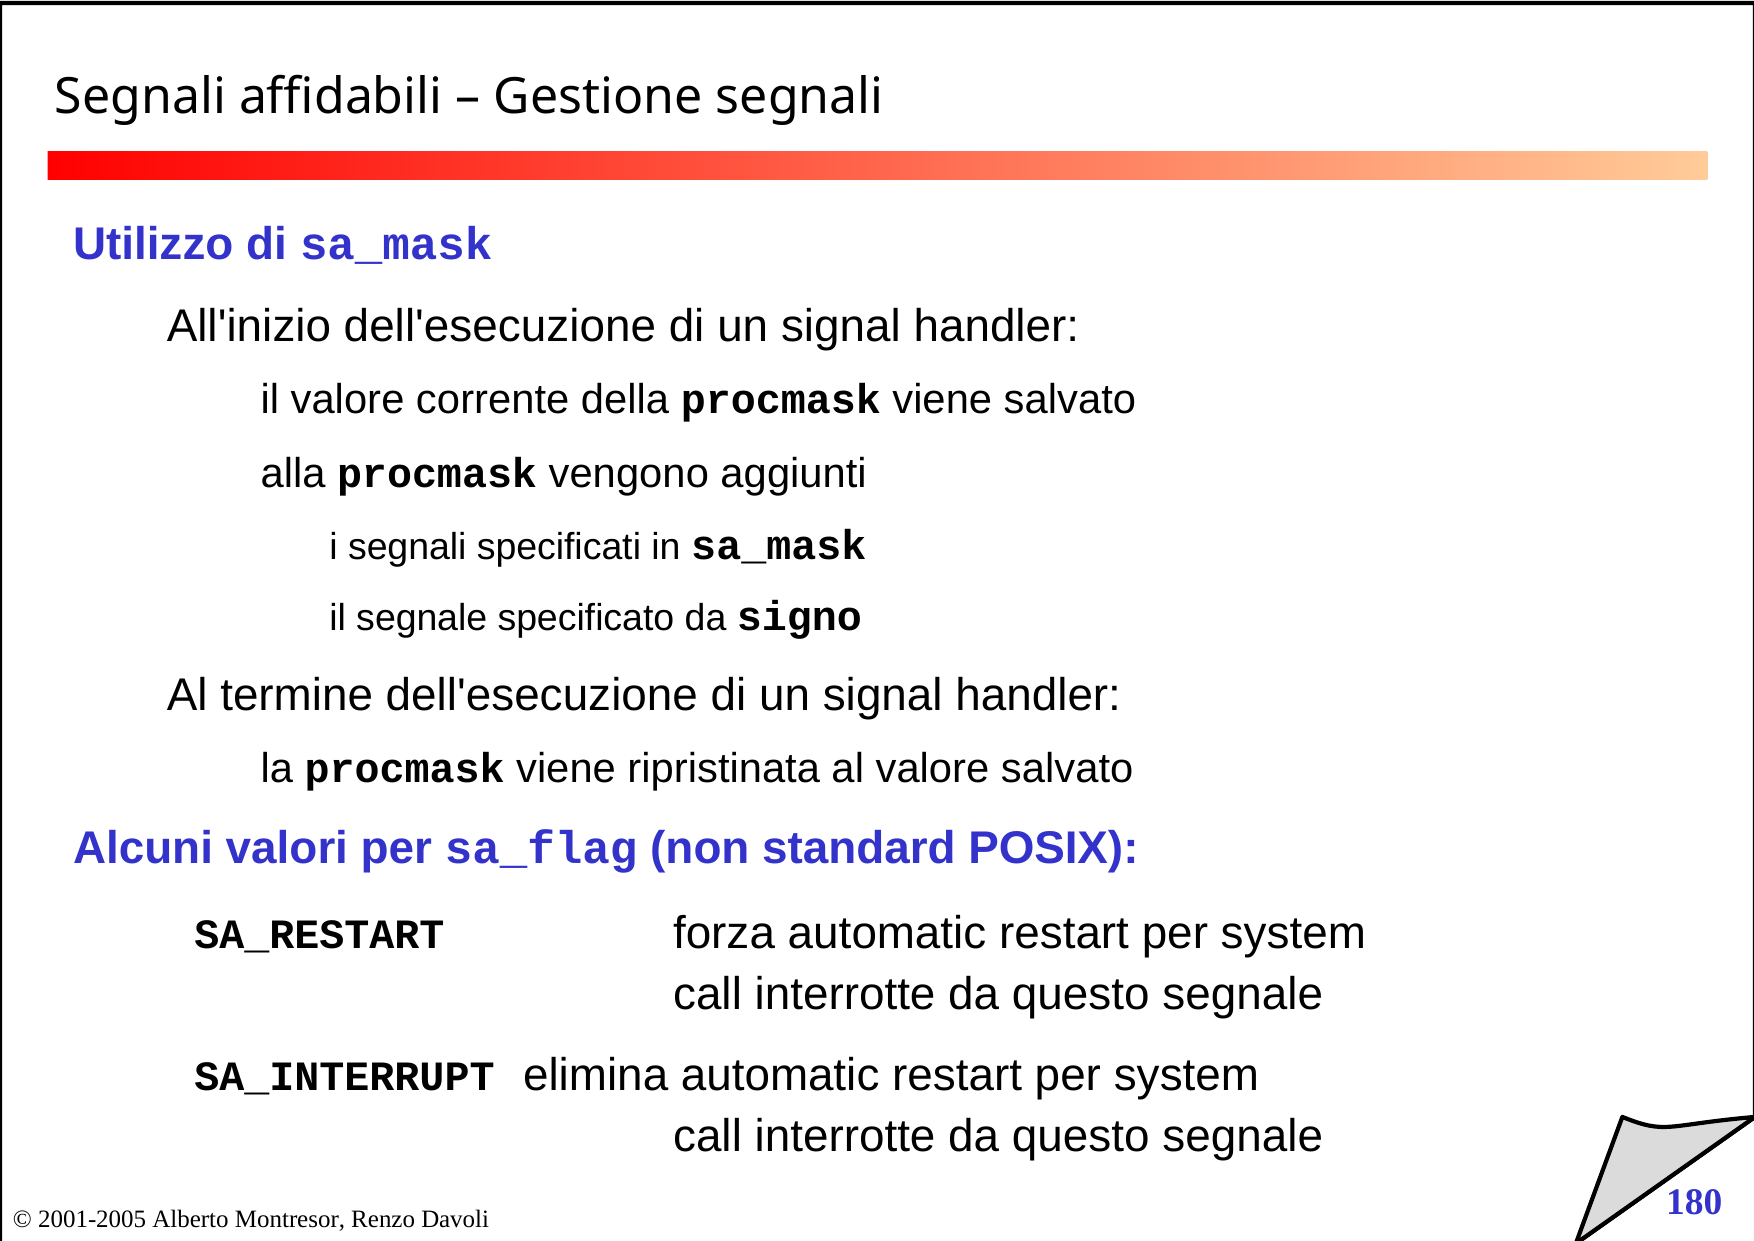

# Segnali affidabili – Gestione segnali
Utilizzo di sa_mask
All'inizio dell'esecuzione di un signal handler:
il valore corrente della procmask viene salvato
alla procmask vengono aggiunti
i segnali specificati in sa_mask
il segnale specificato da signo
Al termine dell'esecuzione di un signal handler:
la procmask viene ripristinata al valore salvato
Alcuni valori per sa_flag (non standard POSIX):
 SA_RESTART		forza automatic restart per system
			call interrotte da questo segnale
 SA_INTERRUPT	elimina automatic restart per system
			call interrotte da questo segnale